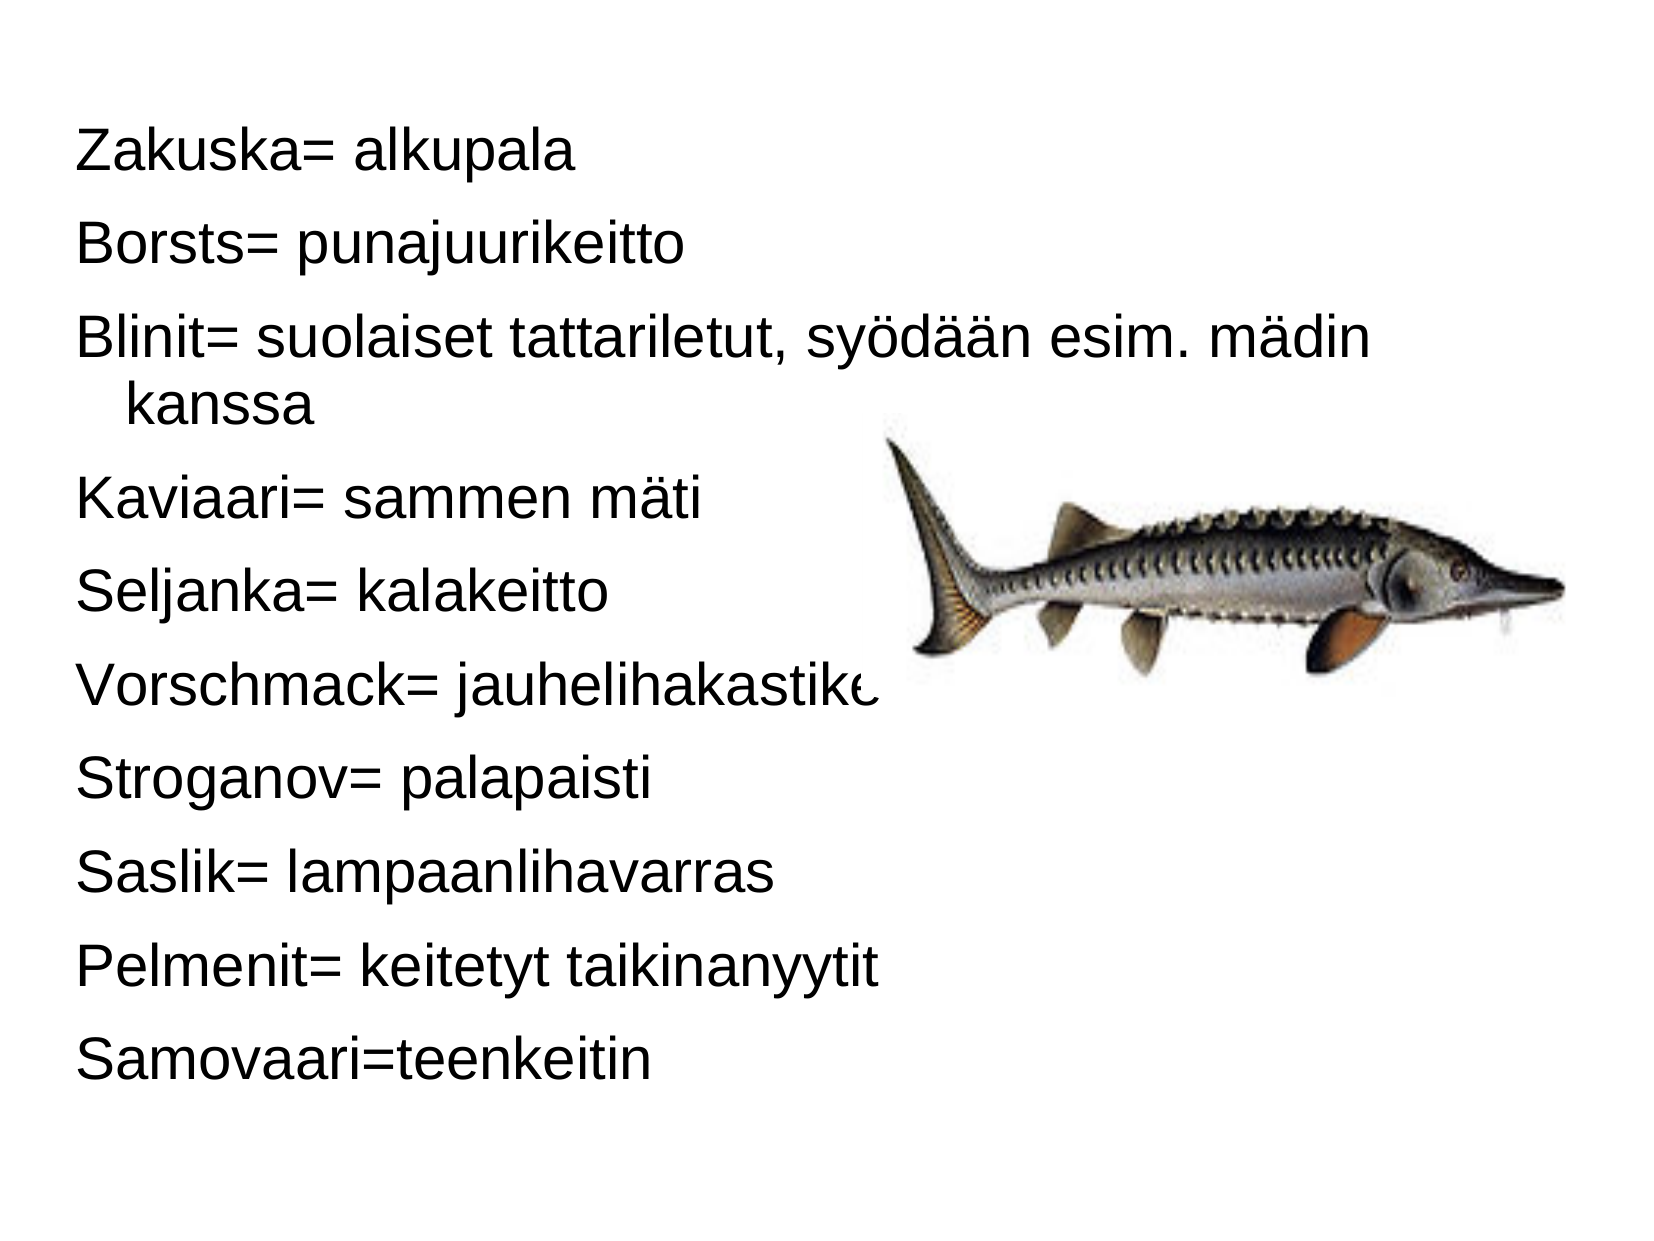

# Zakuska= alkupala
Borsts= punajuurikeitto
Blinit= suolaiset tattariletut, syödään esim. mädin kanssa
Kaviaari= sammen mäti
Seljanka= kalakeitto
Vorschmack= jauhelihakastike
Stroganov= palapaisti
Saslik= lampaanlihavarras
Pelmenit= keitetyt taikinanyytit
Samovaari=teenkeitin